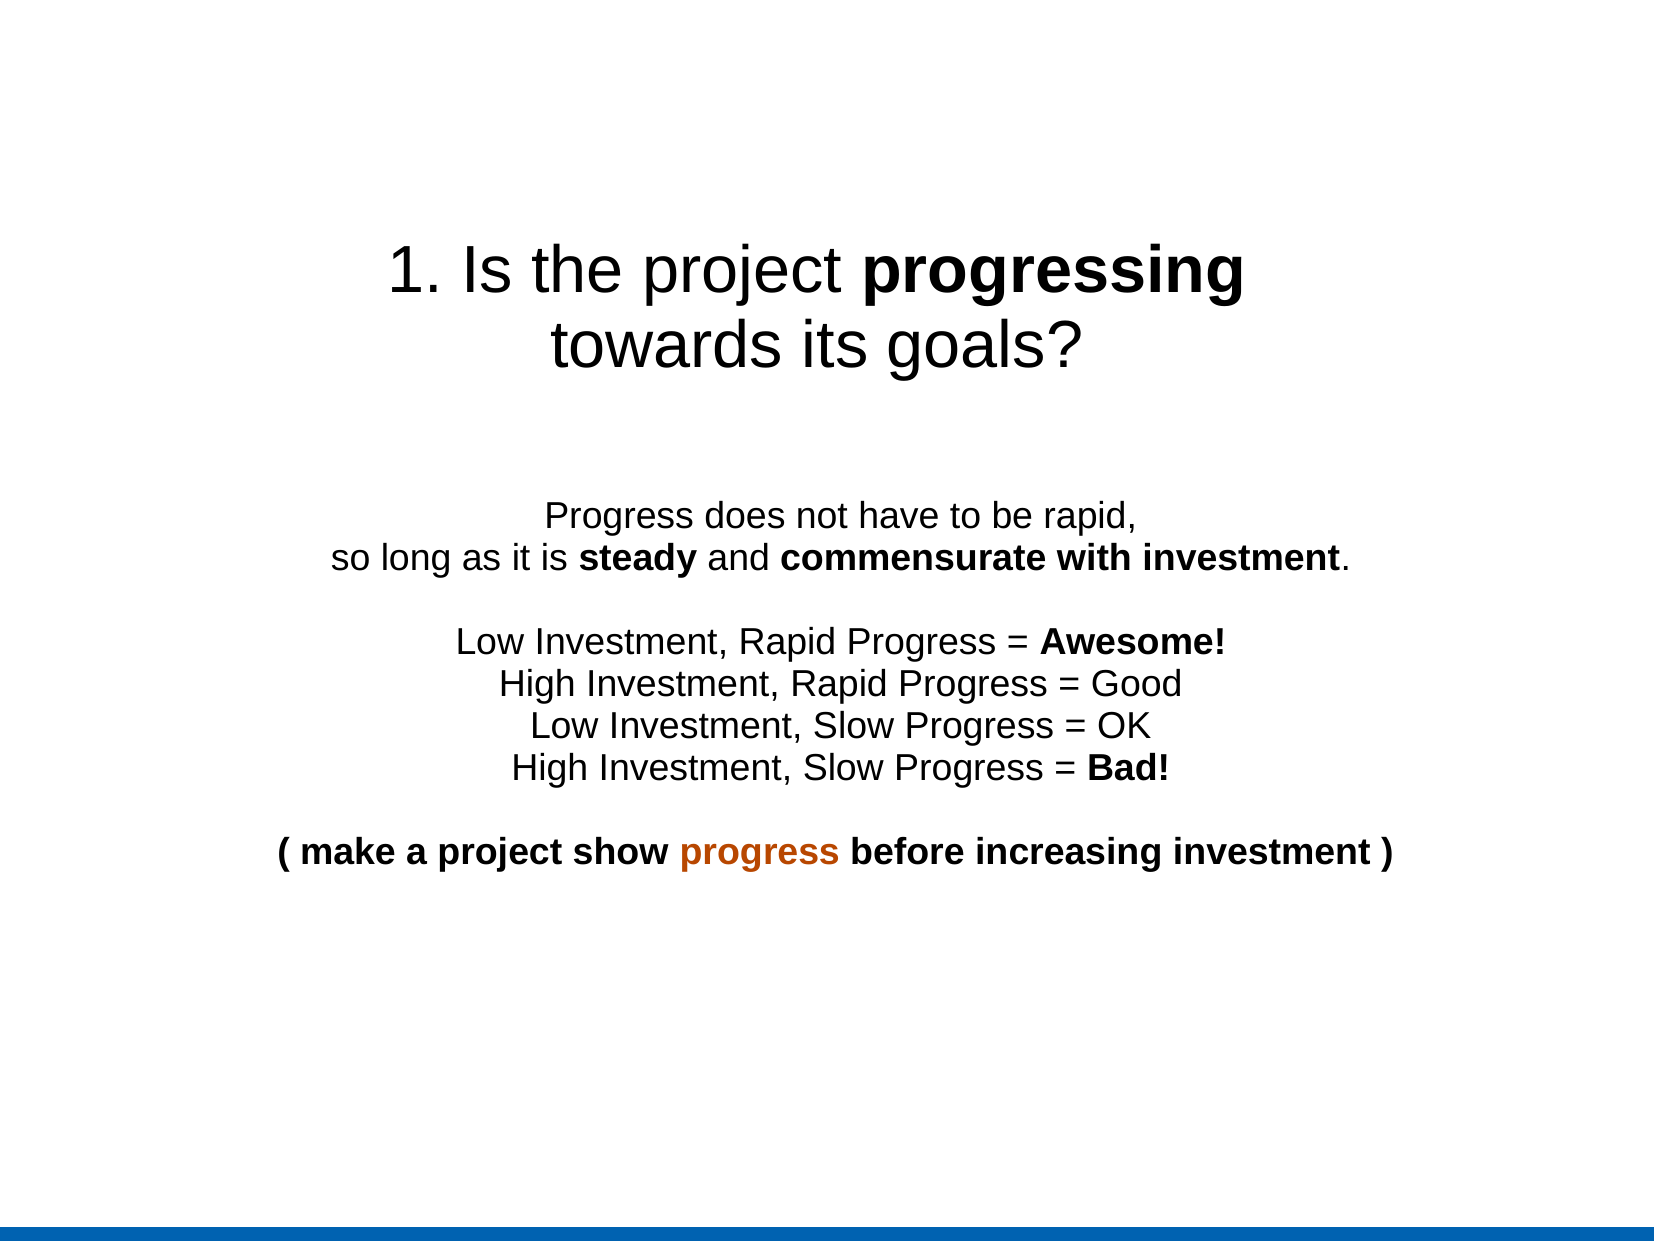

1. Is the project progressing
towards its goals?
Progress does not have to be rapid,
so long as it is steady and commensurate with investment.
Low Investment, Rapid Progress = Awesome!
High Investment, Rapid Progress = Good
Low Investment, Slow Progress = OK
High Investment, Slow Progress = Bad!
( make a project show progress before increasing investment )